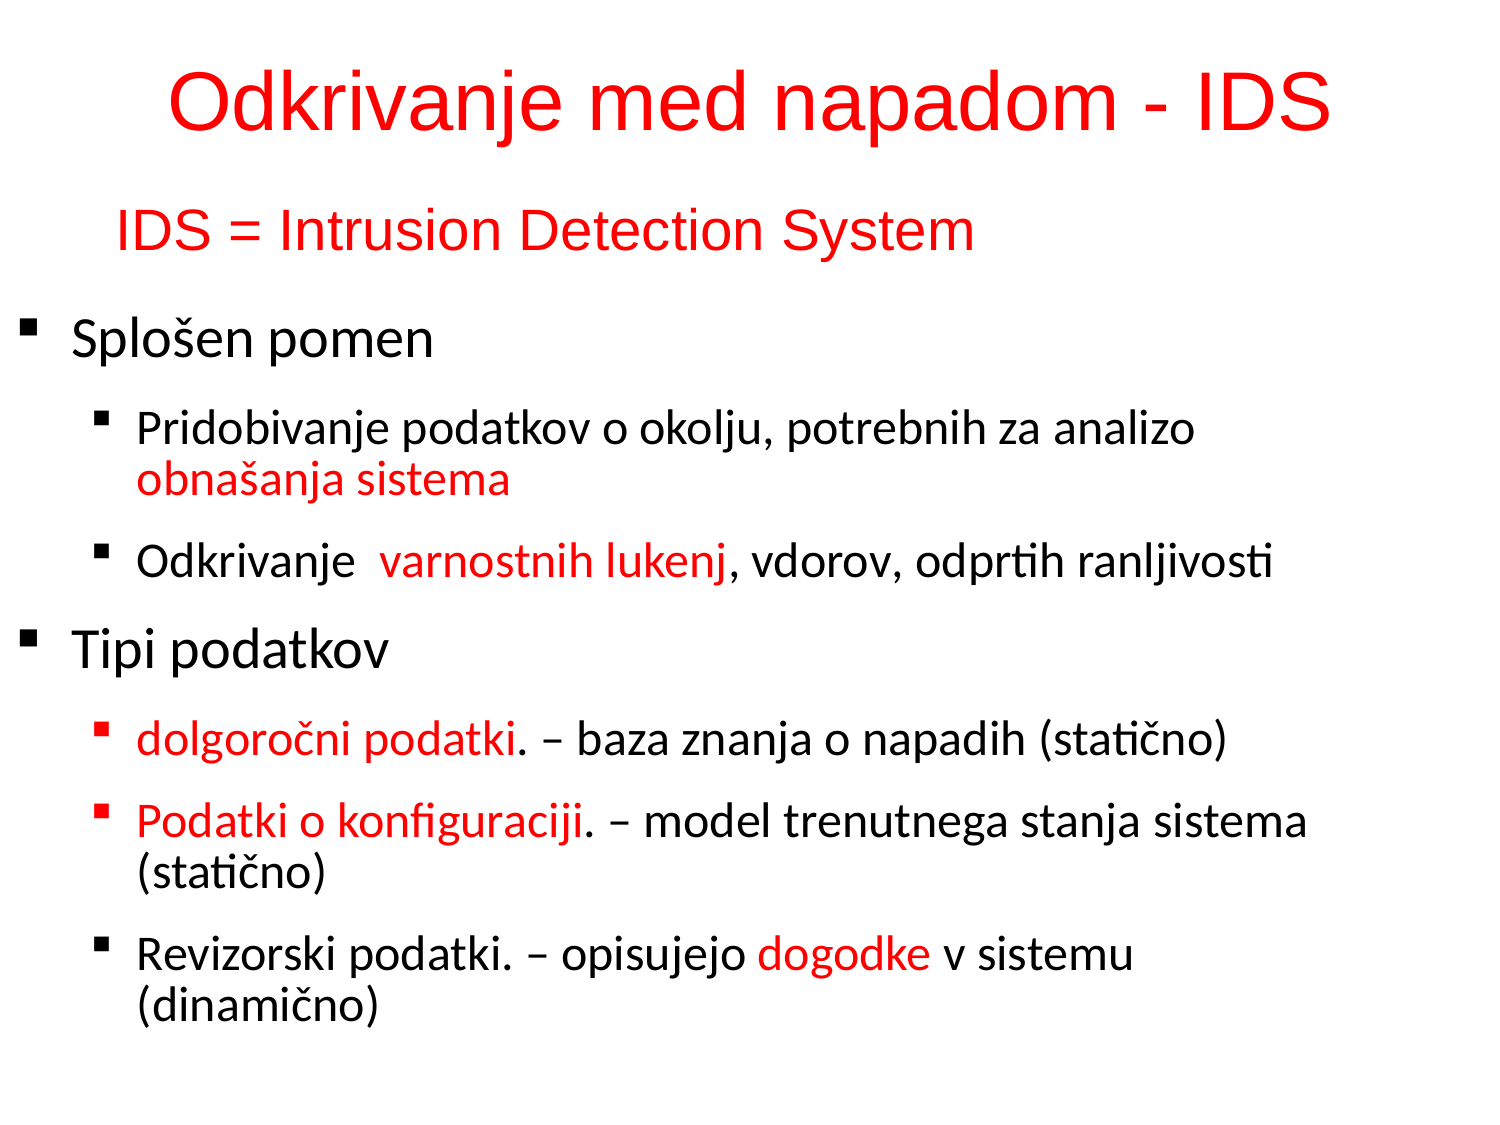

# Odkrivanje med napadom - IDS
IDS = Intrusion Detection System
Splošen pomen
Pridobivanje podatkov o okolju, potrebnih za analizo obnašanja sistema
Odkrivanje varnostnih lukenj, vdorov, odprtih ranljivosti
Tipi podatkov
dolgoročni podatki. – baza znanja o napadih (statično)
Podatki o konfiguraciji. – model trenutnega stanja sistema (statično)
Revizorski podatki. – opisujejo dogodke v sistemu (dinamično)